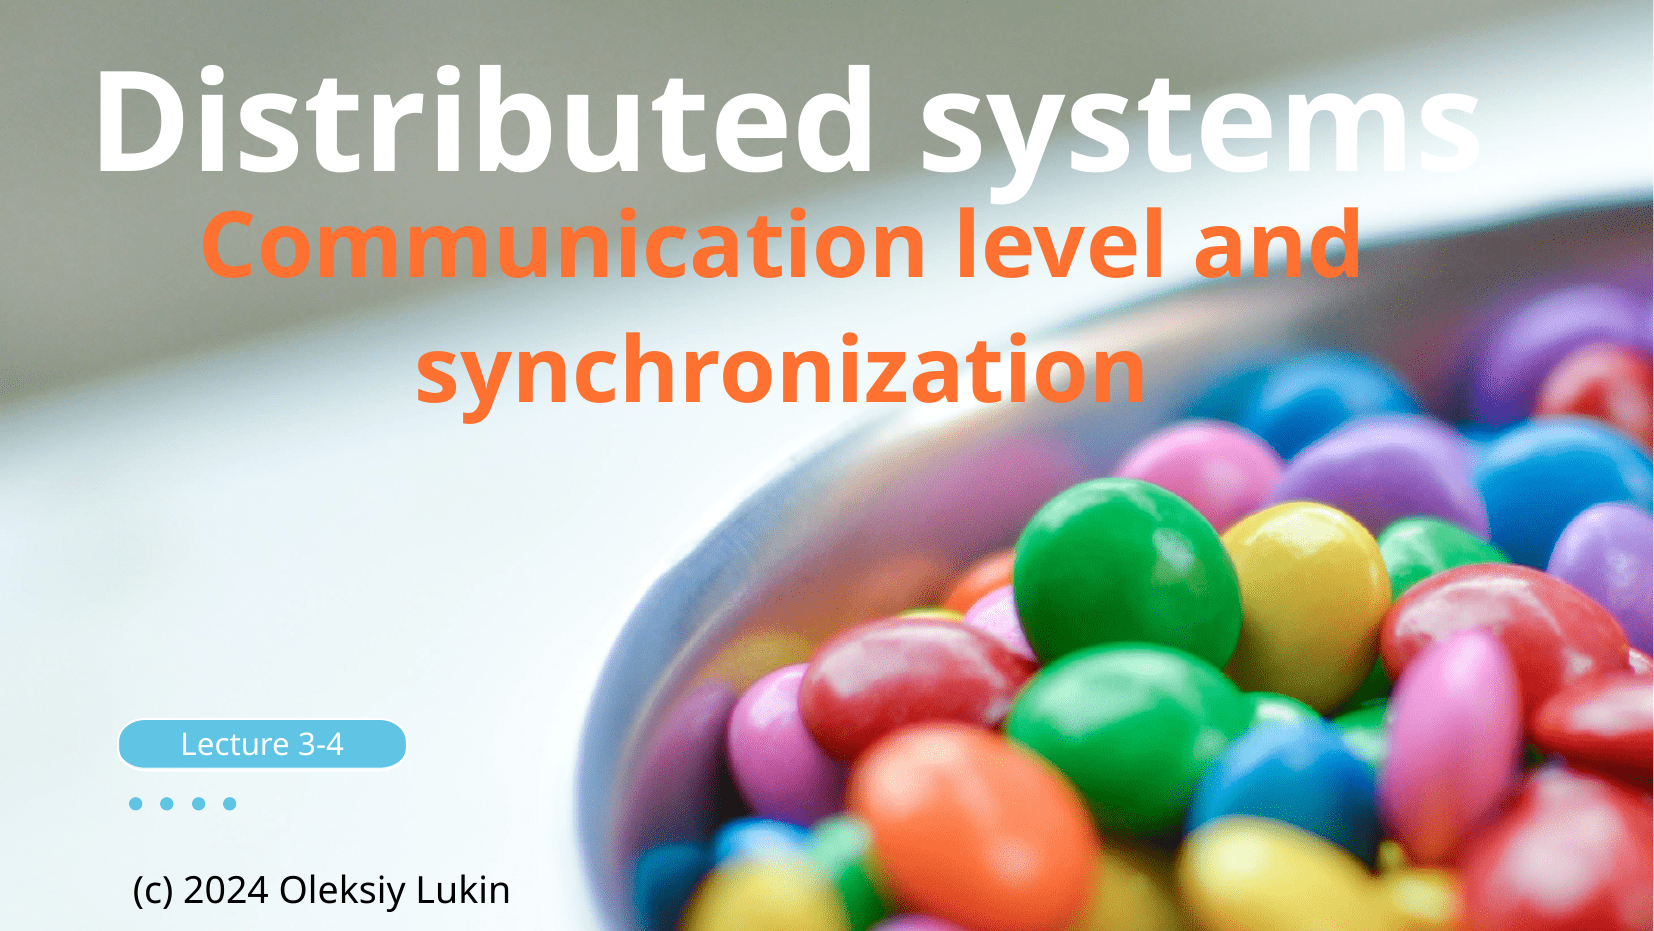

# Distributed systems
Communication level and synchronization
Lecture 3-4
(c) 2024 Oleksiy Lukin